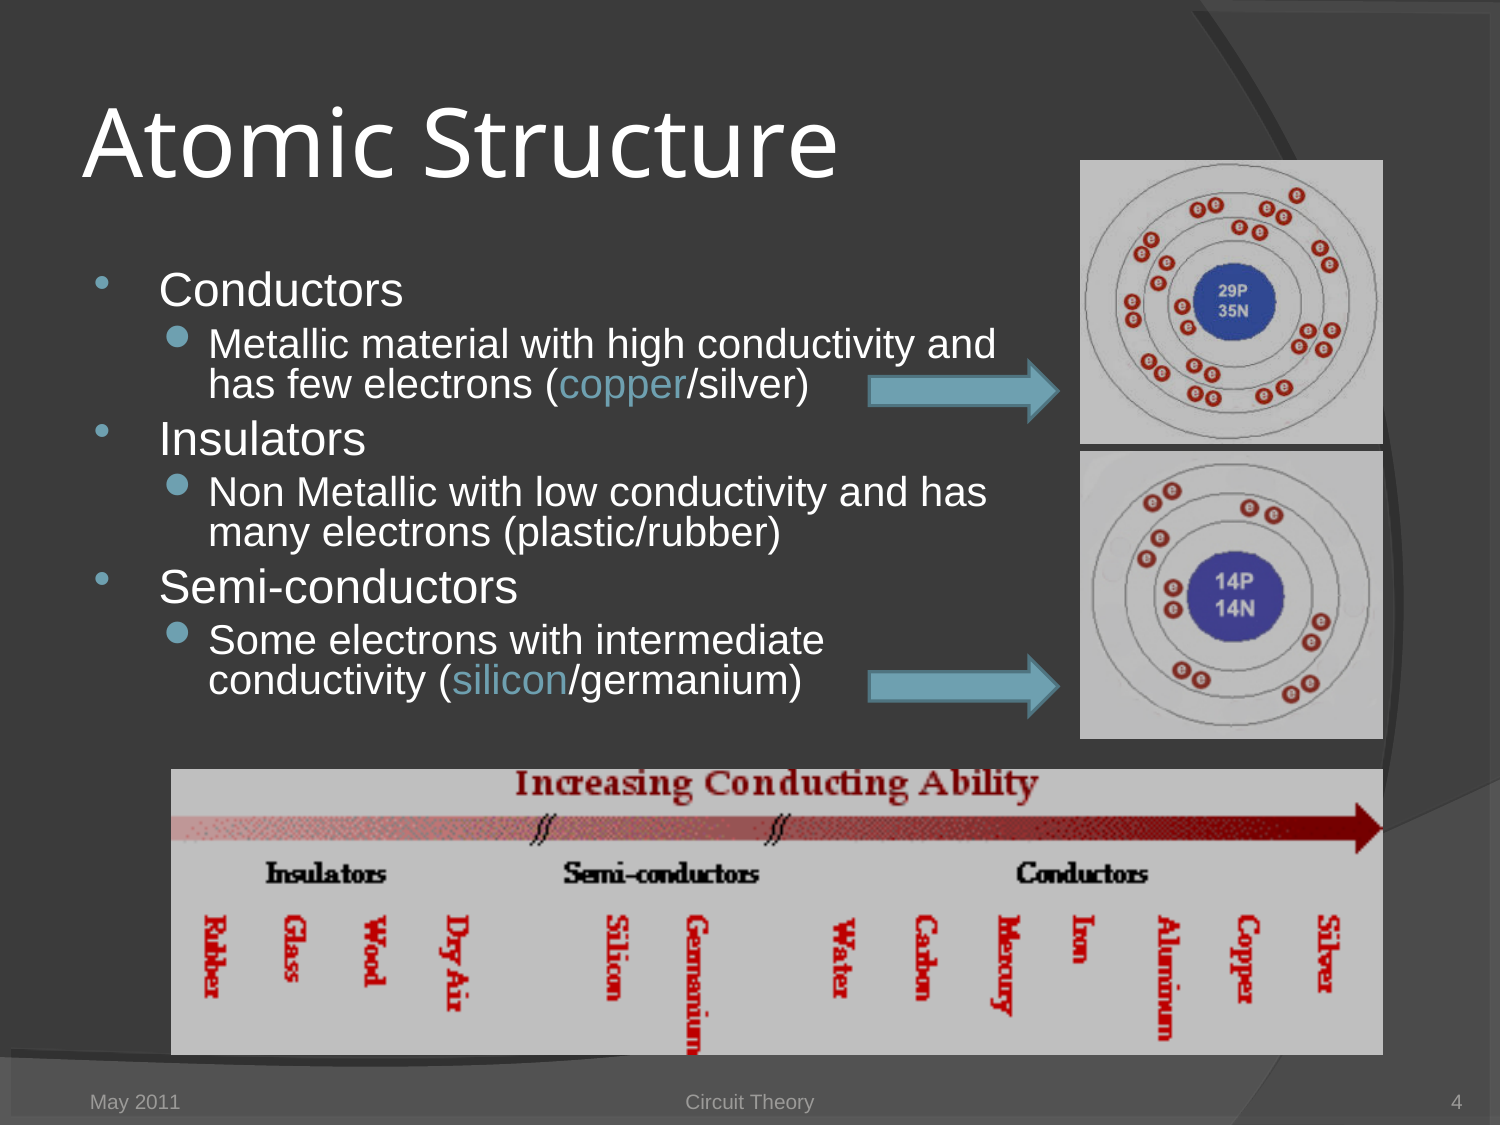

# Atomic Structure
Conductors
Metallic material with high conductivity and has few electrons (copper/silver)
Insulators
Non Metallic with low conductivity and has many electrons (plastic/rubber)
Semi-conductors
Some electrons with intermediate conductivity (silicon/germanium)
May 2011
Circuit Theory